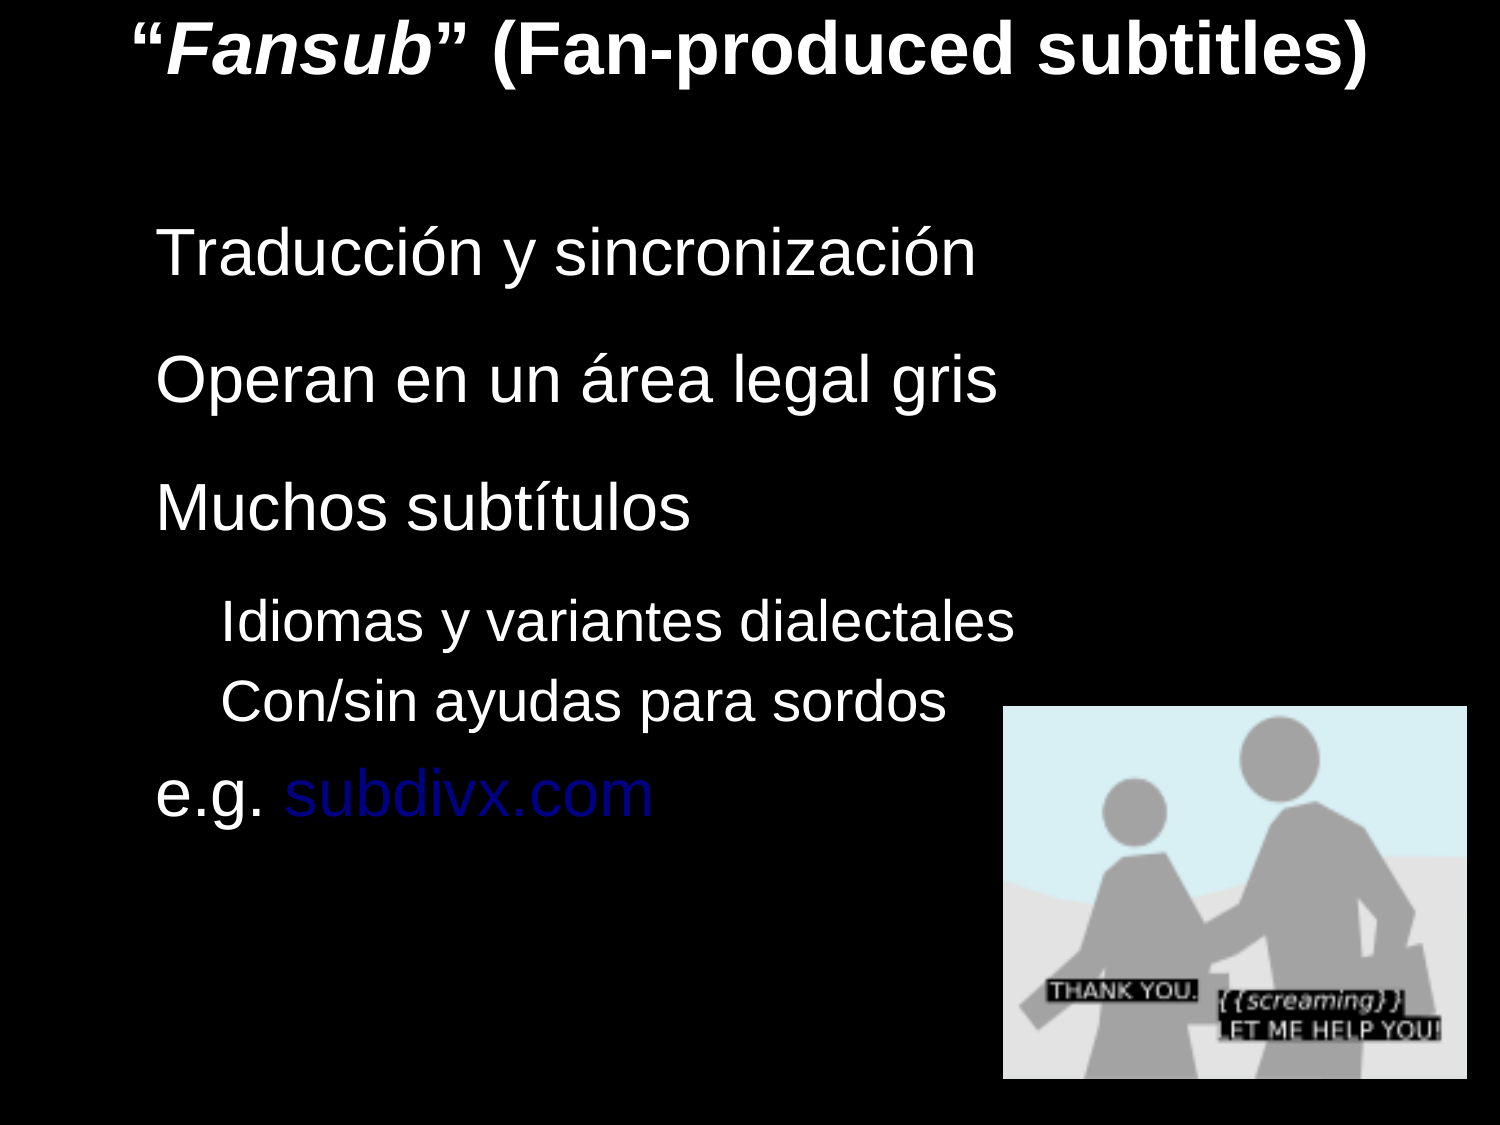

# “Fansub” (Fan-produced subtitles)
Traducción y sincronización
Operan en un área legal gris
Muchos subtítulos
Idiomas y variantes dialectales
Con/sin ayudas para sordos
e.g. subdivx.com